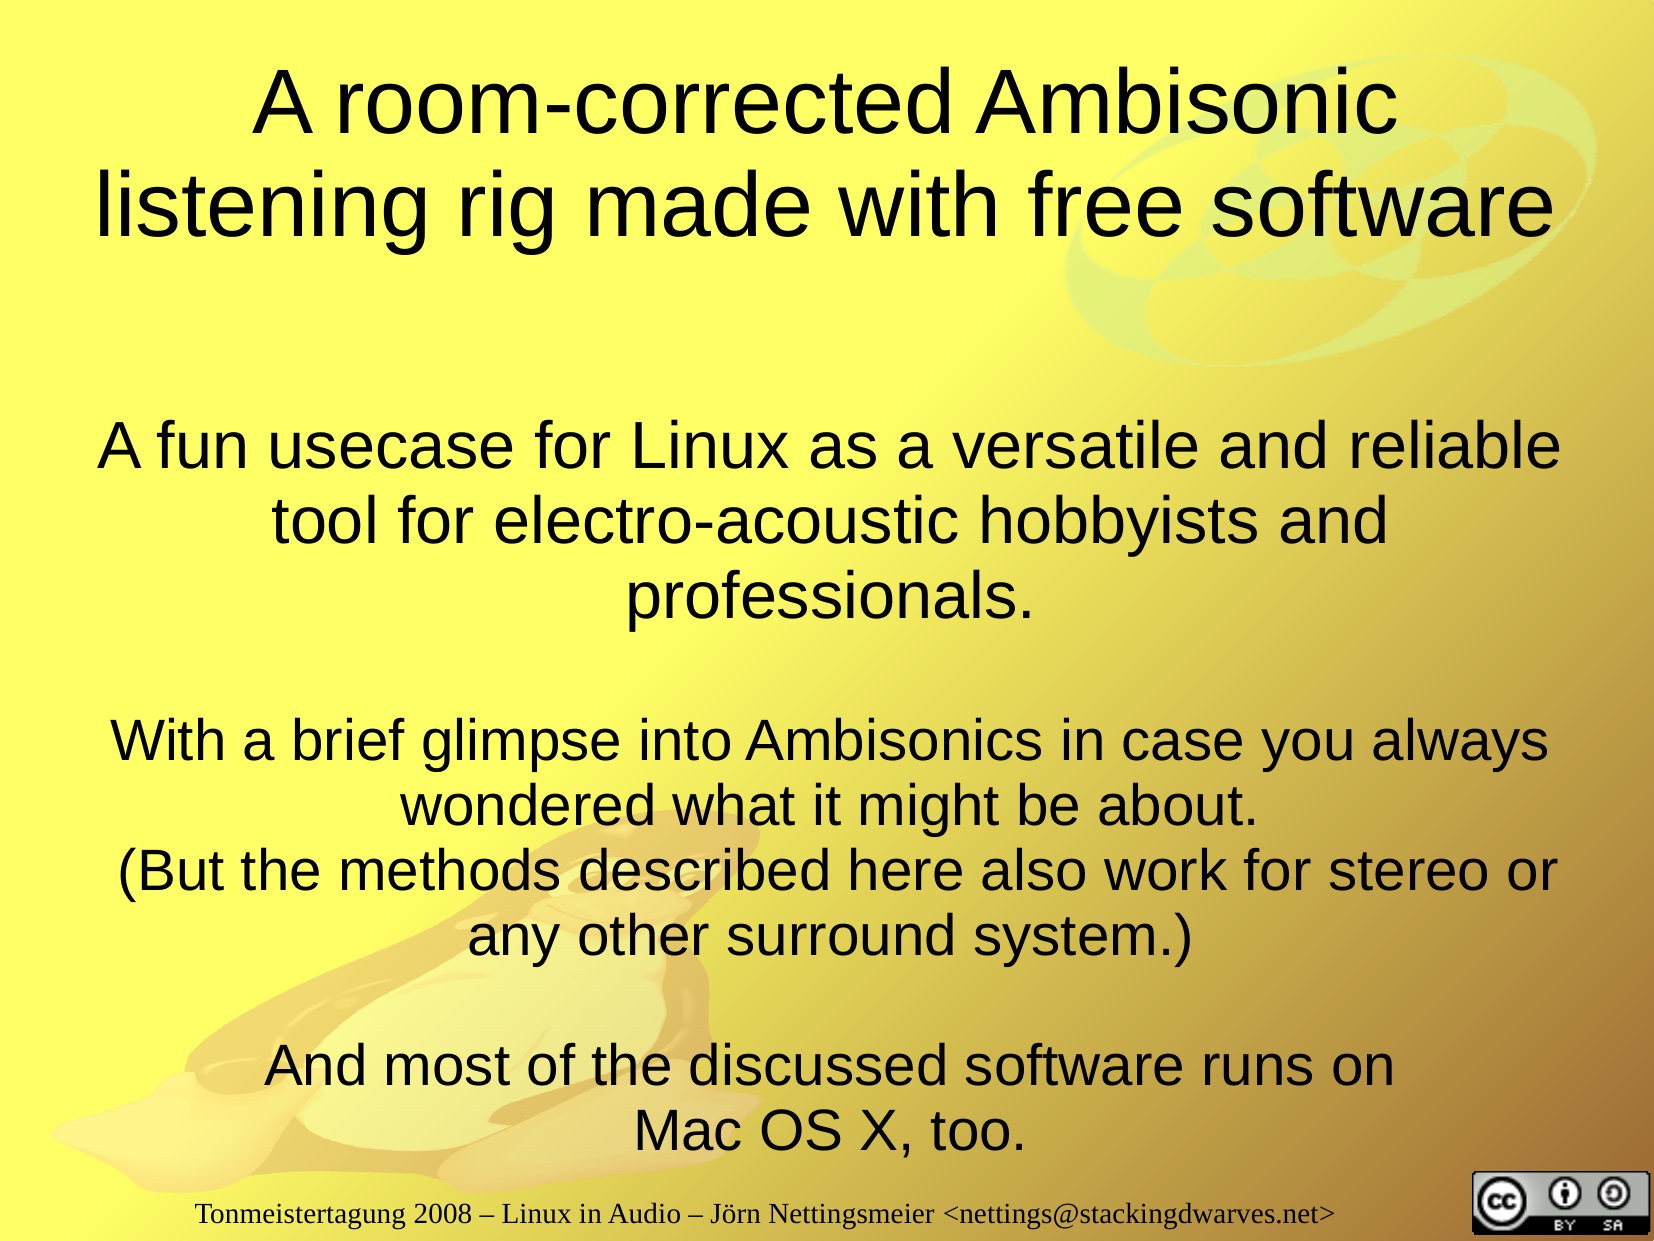

# A room-corrected Ambisonic listening rig made with free software
A fun usecase for Linux as a versatile and reliable tool for electro-acoustic hobbyists and professionals.
With a brief glimpse into Ambisonics in case you always wondered what it might be about.
 (But the methods described here also work for stereo or any other surround system.)
And most of the discussed software runs on
Mac OS X, too.